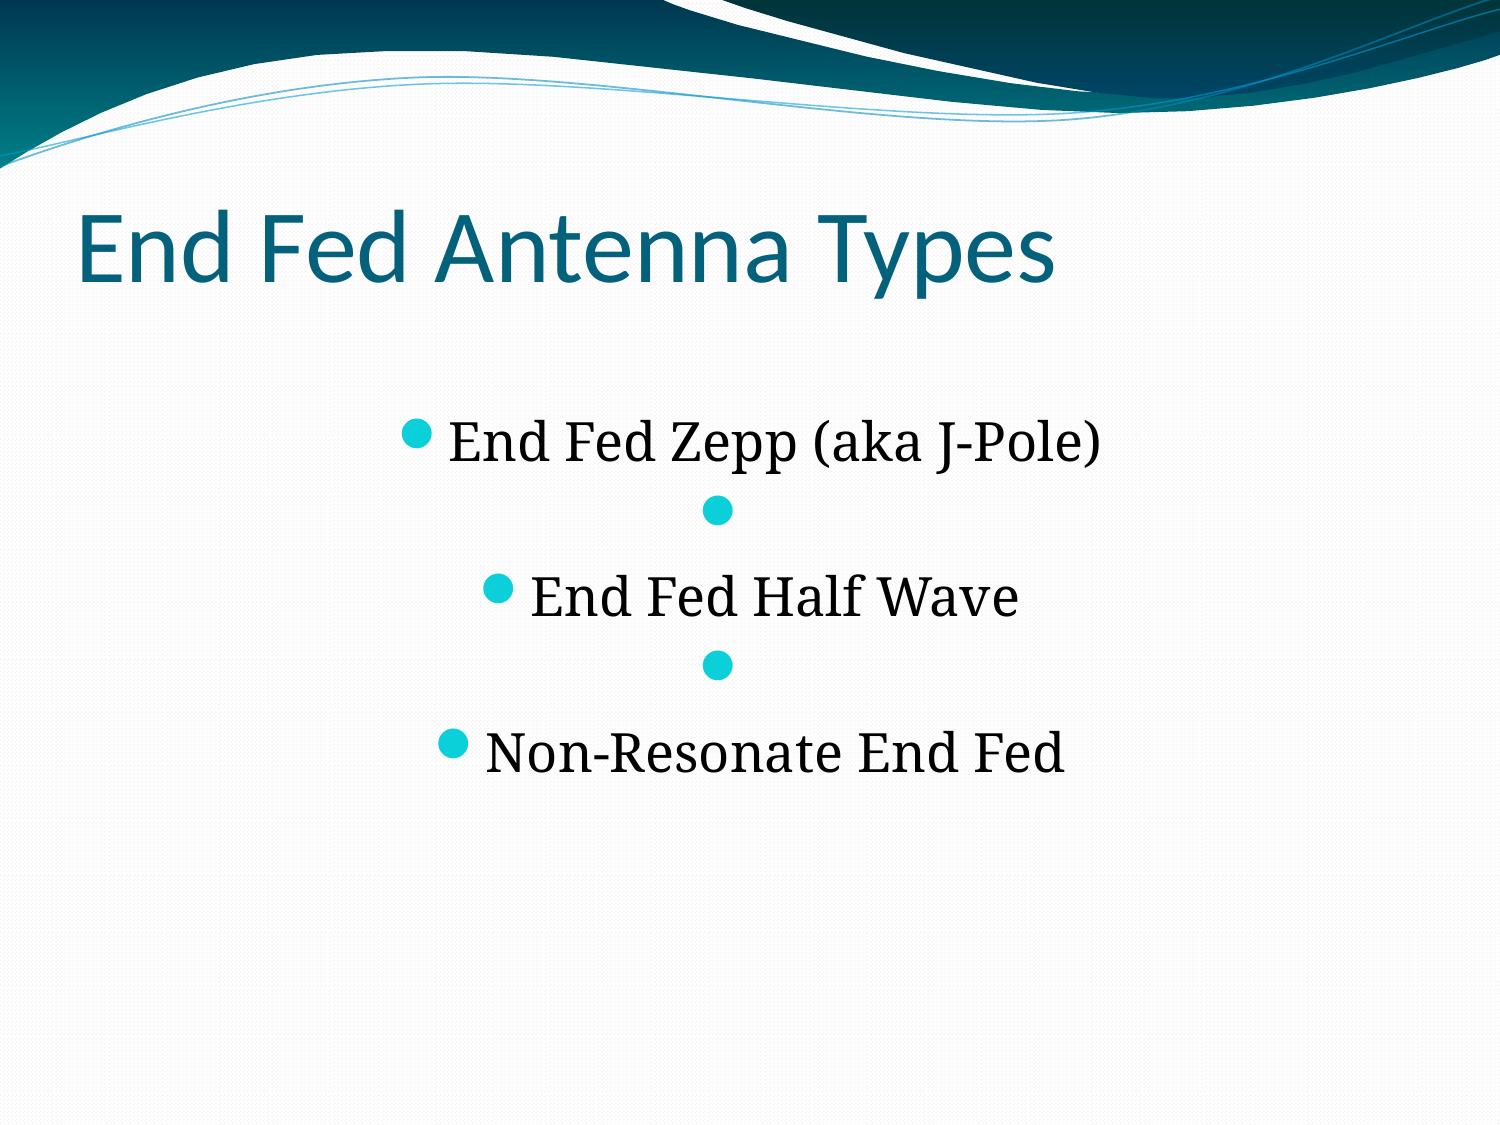

# End Fed Antenna Types
End Fed Zepp (aka J-Pole)
End Fed Half Wave
Non-Resonate End Fed